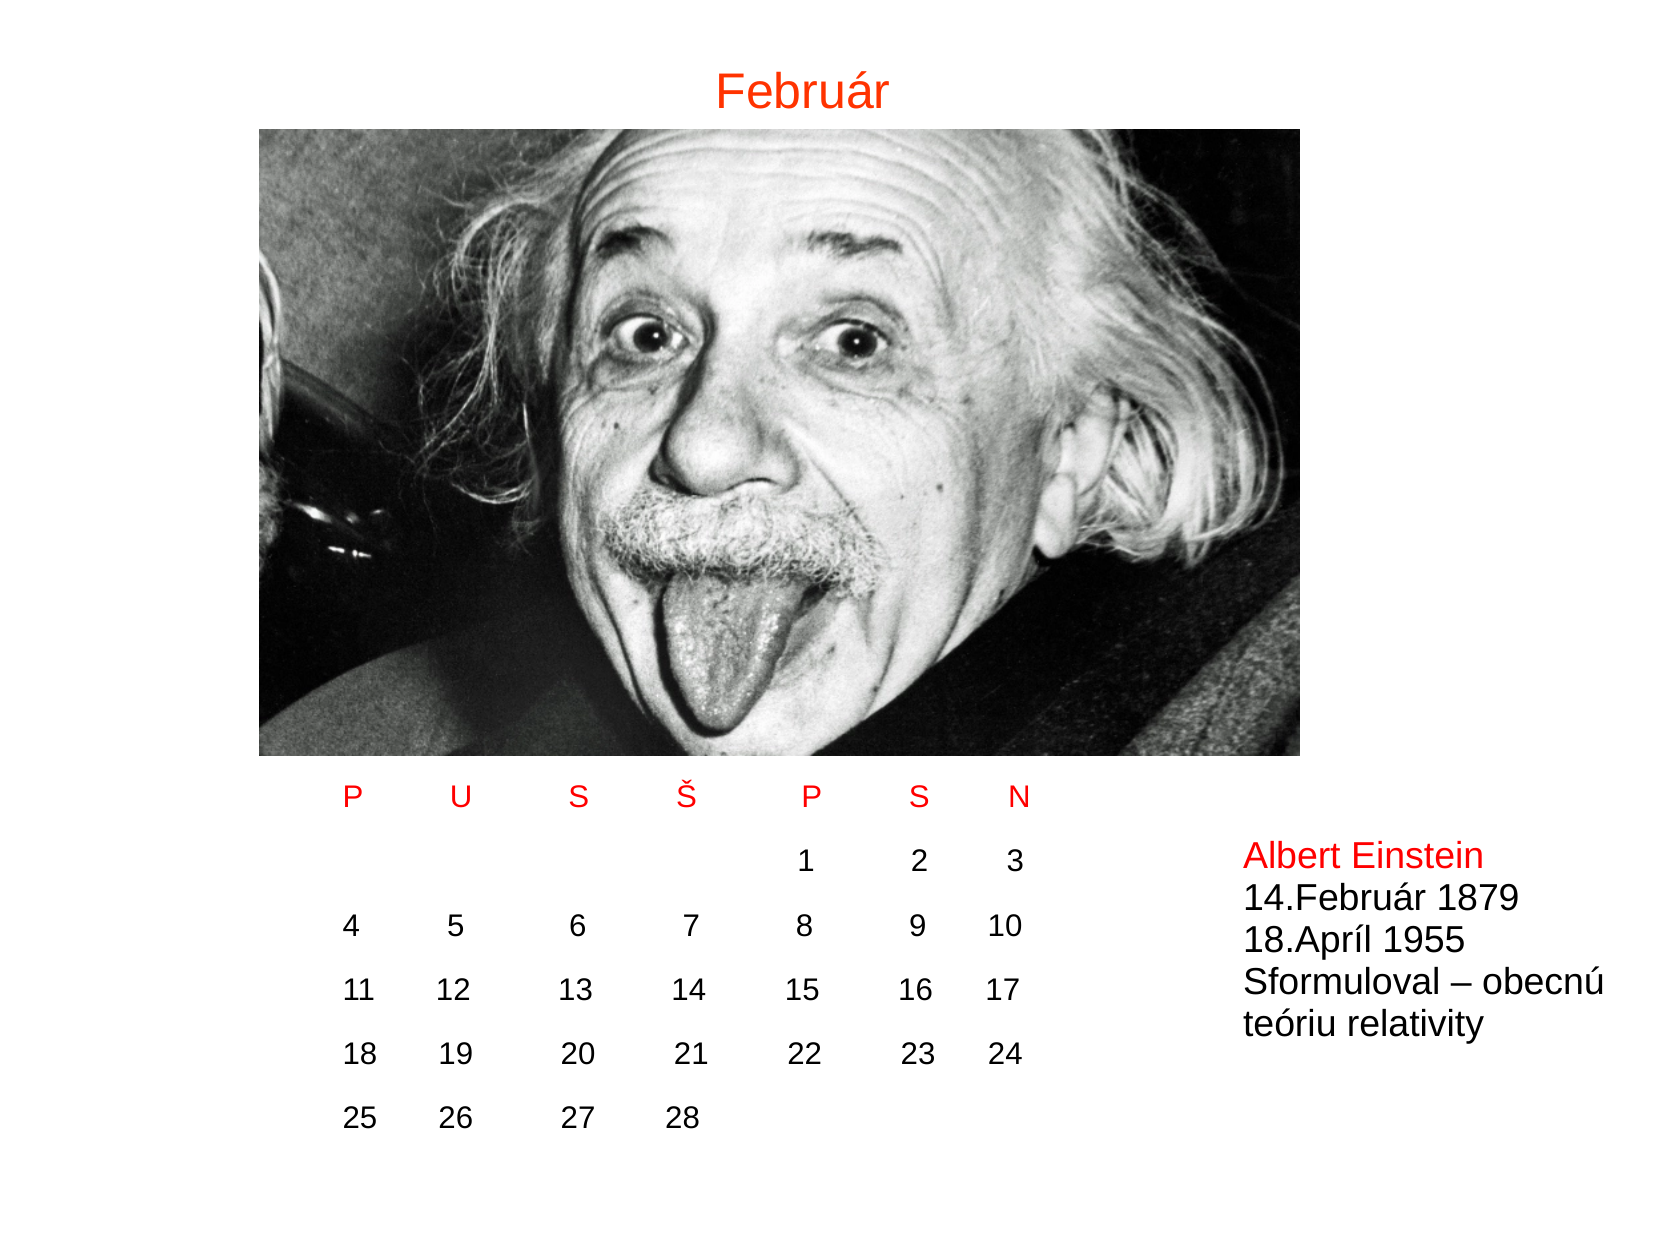

#
Február
P U S Š P S N
 1 2 3
4 5 6 7 8 9 10
11 12 13 14 15 16 17
18 19 20 21 22 23 24
25 26 27 28
Albert Einstein
14.Február 1879
18.Apríl 1955
Sformuloval – obecnú
teóriu relativity